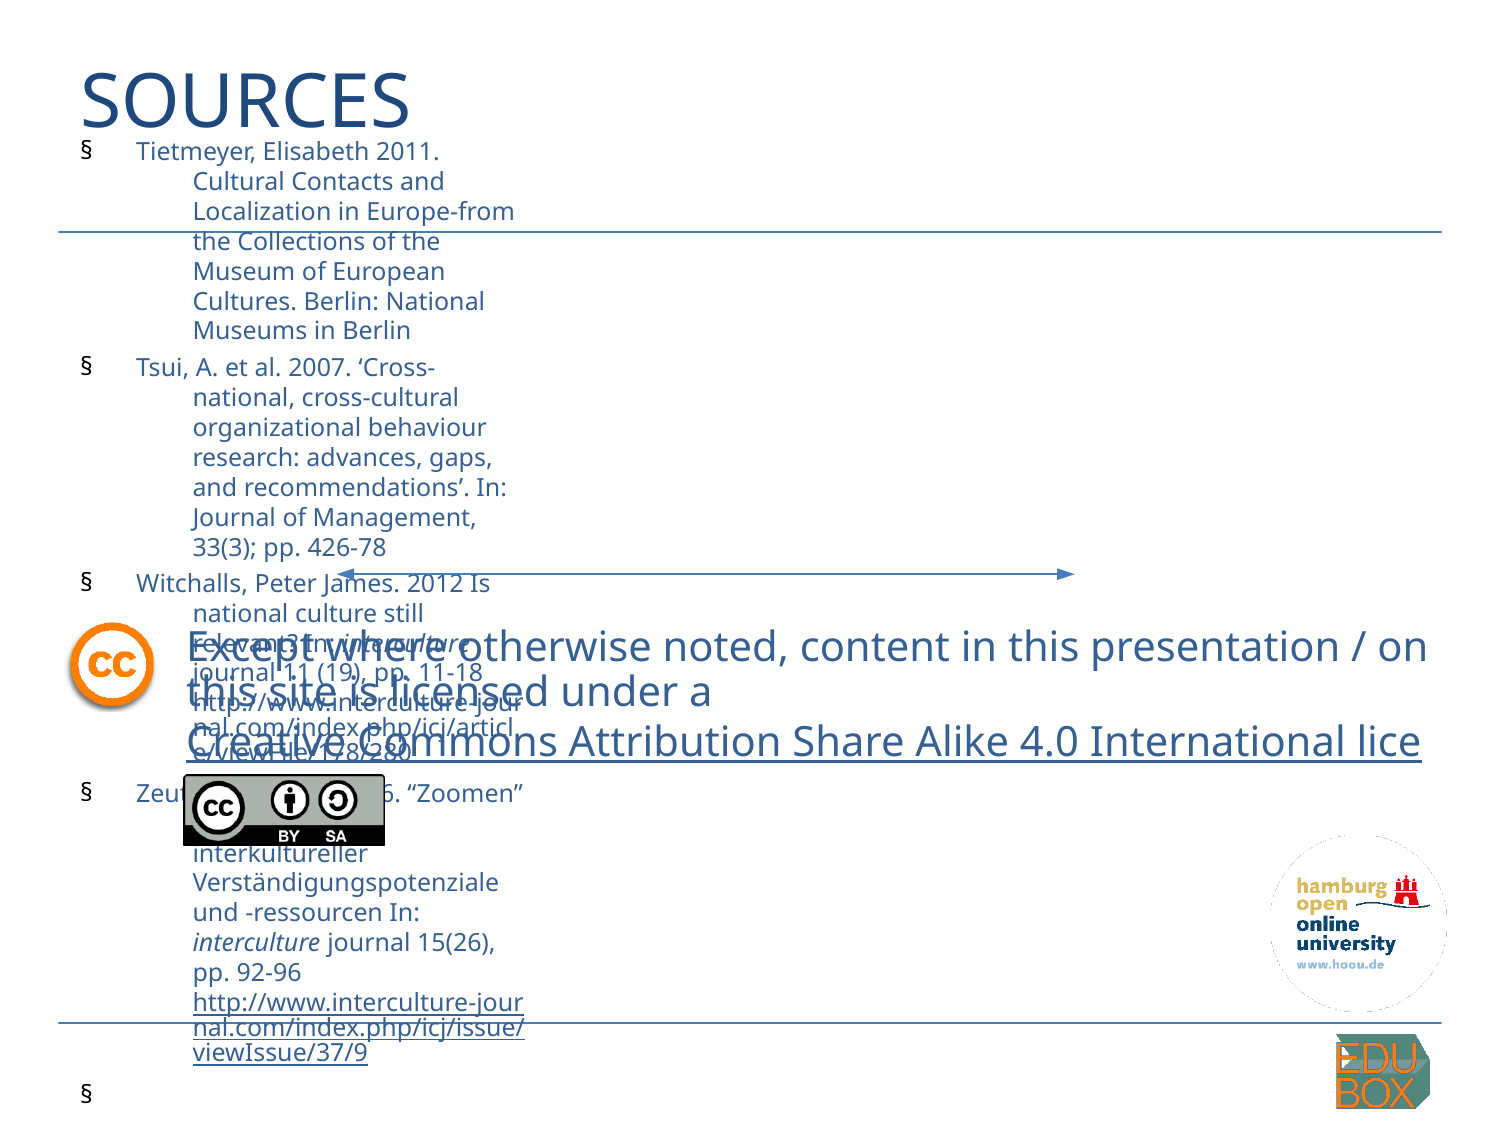

# SOURCES
Tietmeyer, Elisabeth 2011. Cultural Contacts and Localization in Europe-from the Collections of the Museum of European Cultures. Berlin: National Museums in Berlin
Tsui, A. et al. 2007. ‘Cross-national, cross-cultural organizational behaviour research: advances, gaps, and recommendations’. In: Journal of Management, 33(3); pp. 426-78
Witchalls, Peter James. 2012 Is national culture still relevant? In: interculture journal 11 (19), pp. 11-18 http://www.interculture-journal.com/index.php/icj/article/viewFile/178/280
Zeutschel, Ulrich 2016. “Zoomen” zum Entdecken interkultureller Verständigungspotenziale und -ressourcen In: interculture journal 15(26), pp. 92-96 http://www.interculture-journal.com/index.php/icj/issue/viewIssue/37/9
Except where otherwise noted, content in this presentation / on this site is licensed under a
Creative Commons Attribution Share Alike 4.0 International license.